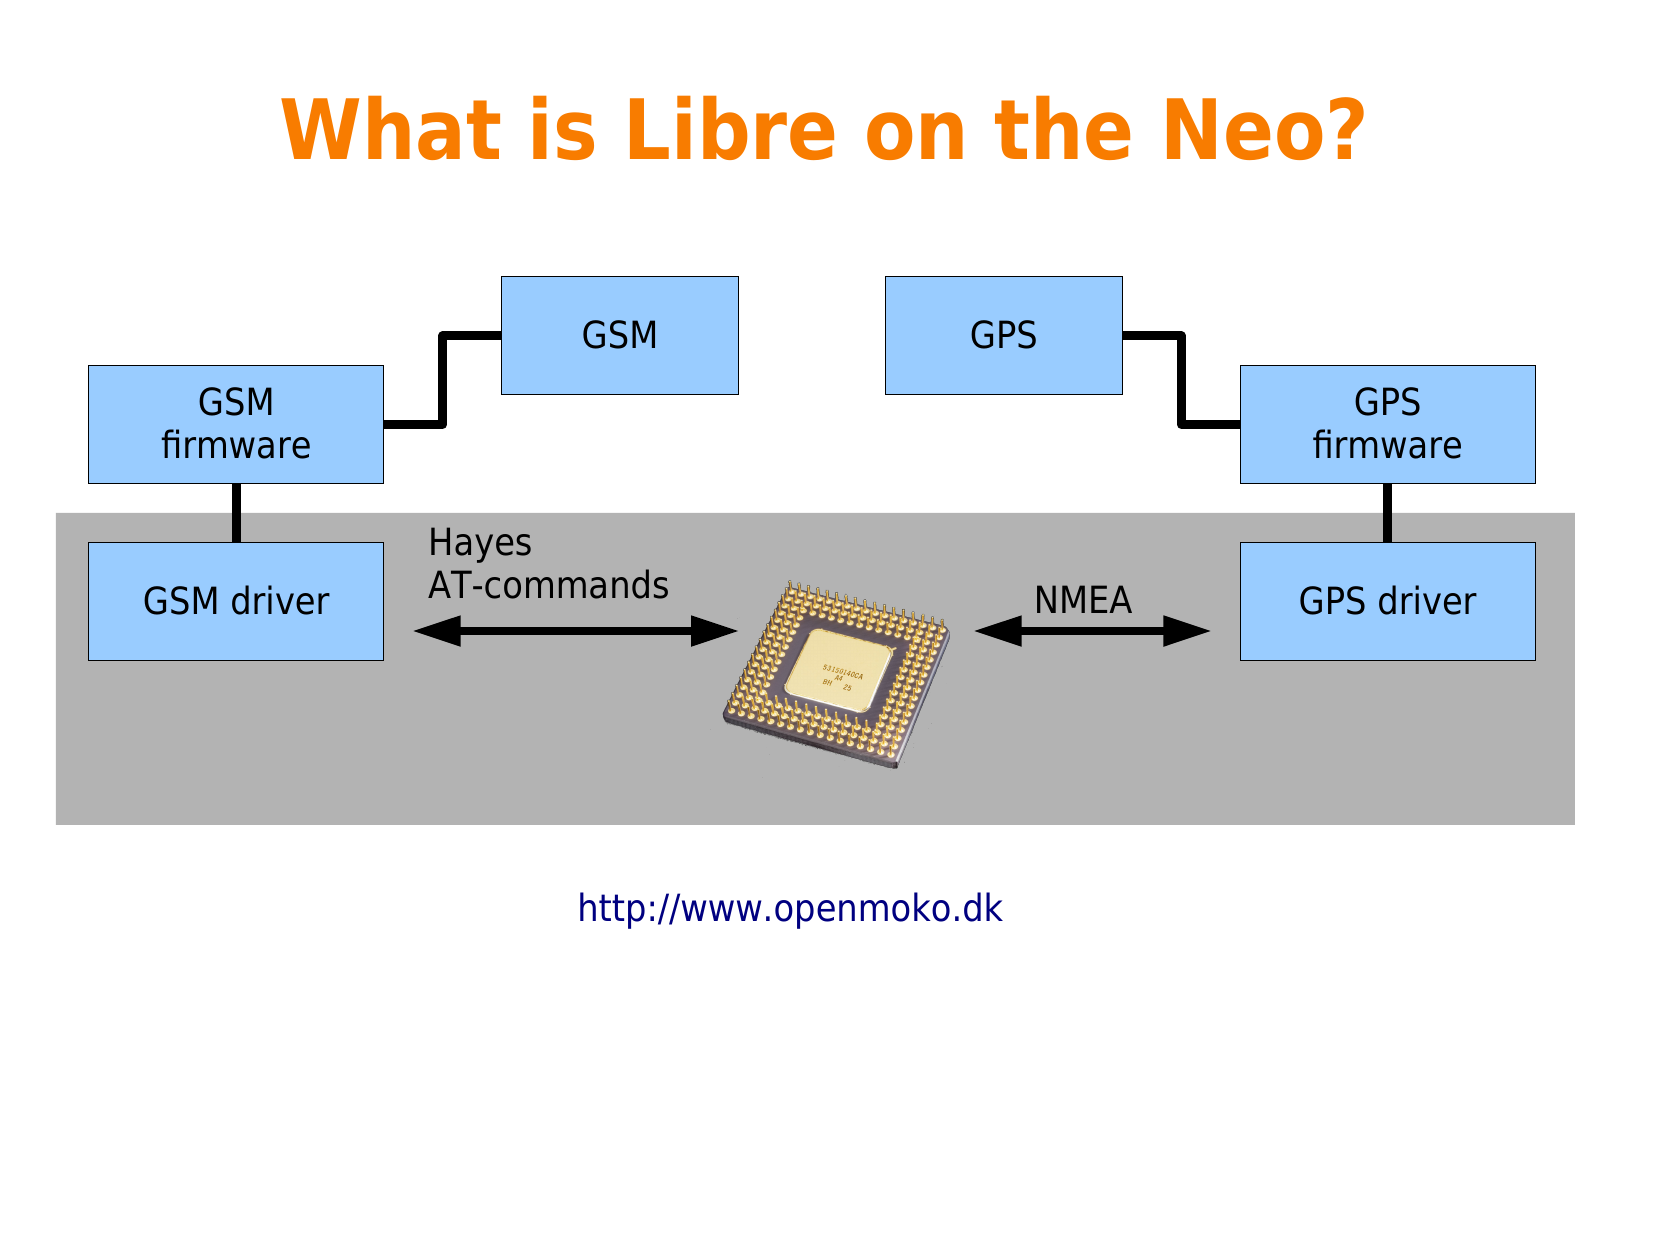

What is Libre on the Neo?
GSM
GPS
GSM
firmware
GPS
firmware
Hayes
AT-commands
GSM driver
GPS driver
NMEA
http://www.openmoko.dk